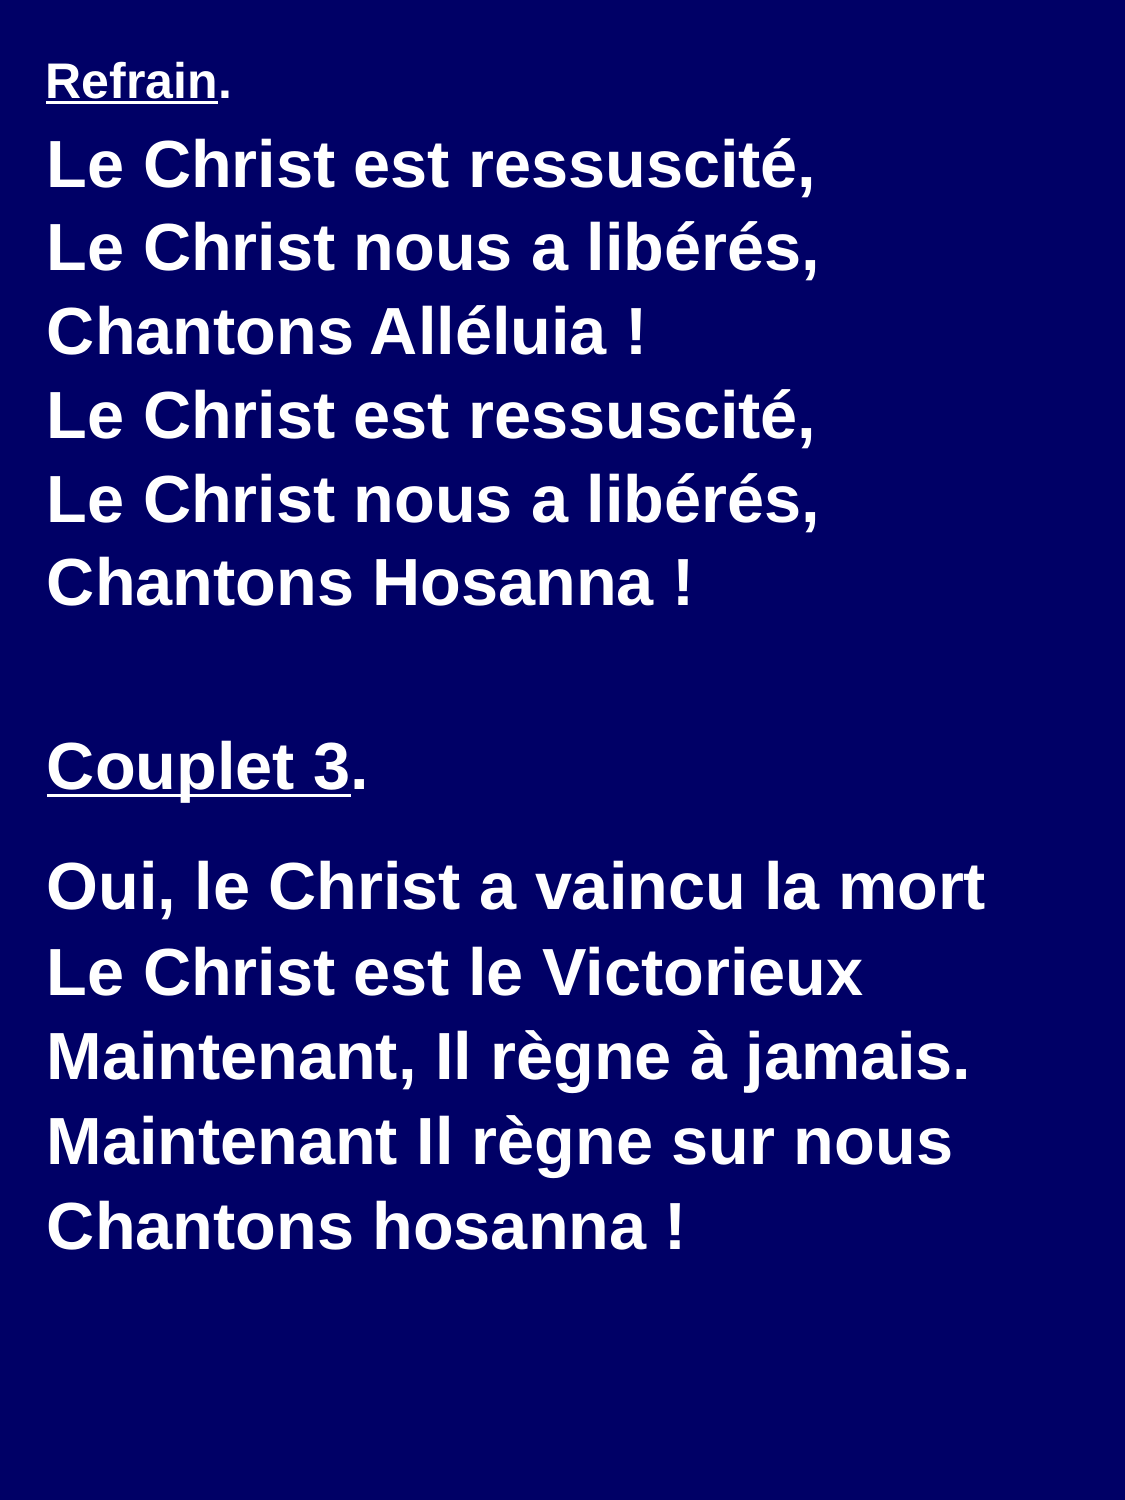

Refrain.
Le Christ est ressuscité,
Le Christ nous a libérés,
Chantons Alléluia !
Le Christ est ressuscité,
Le Christ nous a libérés,
Chantons Hosanna !
Couplet 3.
Oui, le Christ a vaincu la mort
Le Christ est le Victorieux
Maintenant, Il règne à jamais.
Maintenant Il règne sur nous
Chantons hosanna !